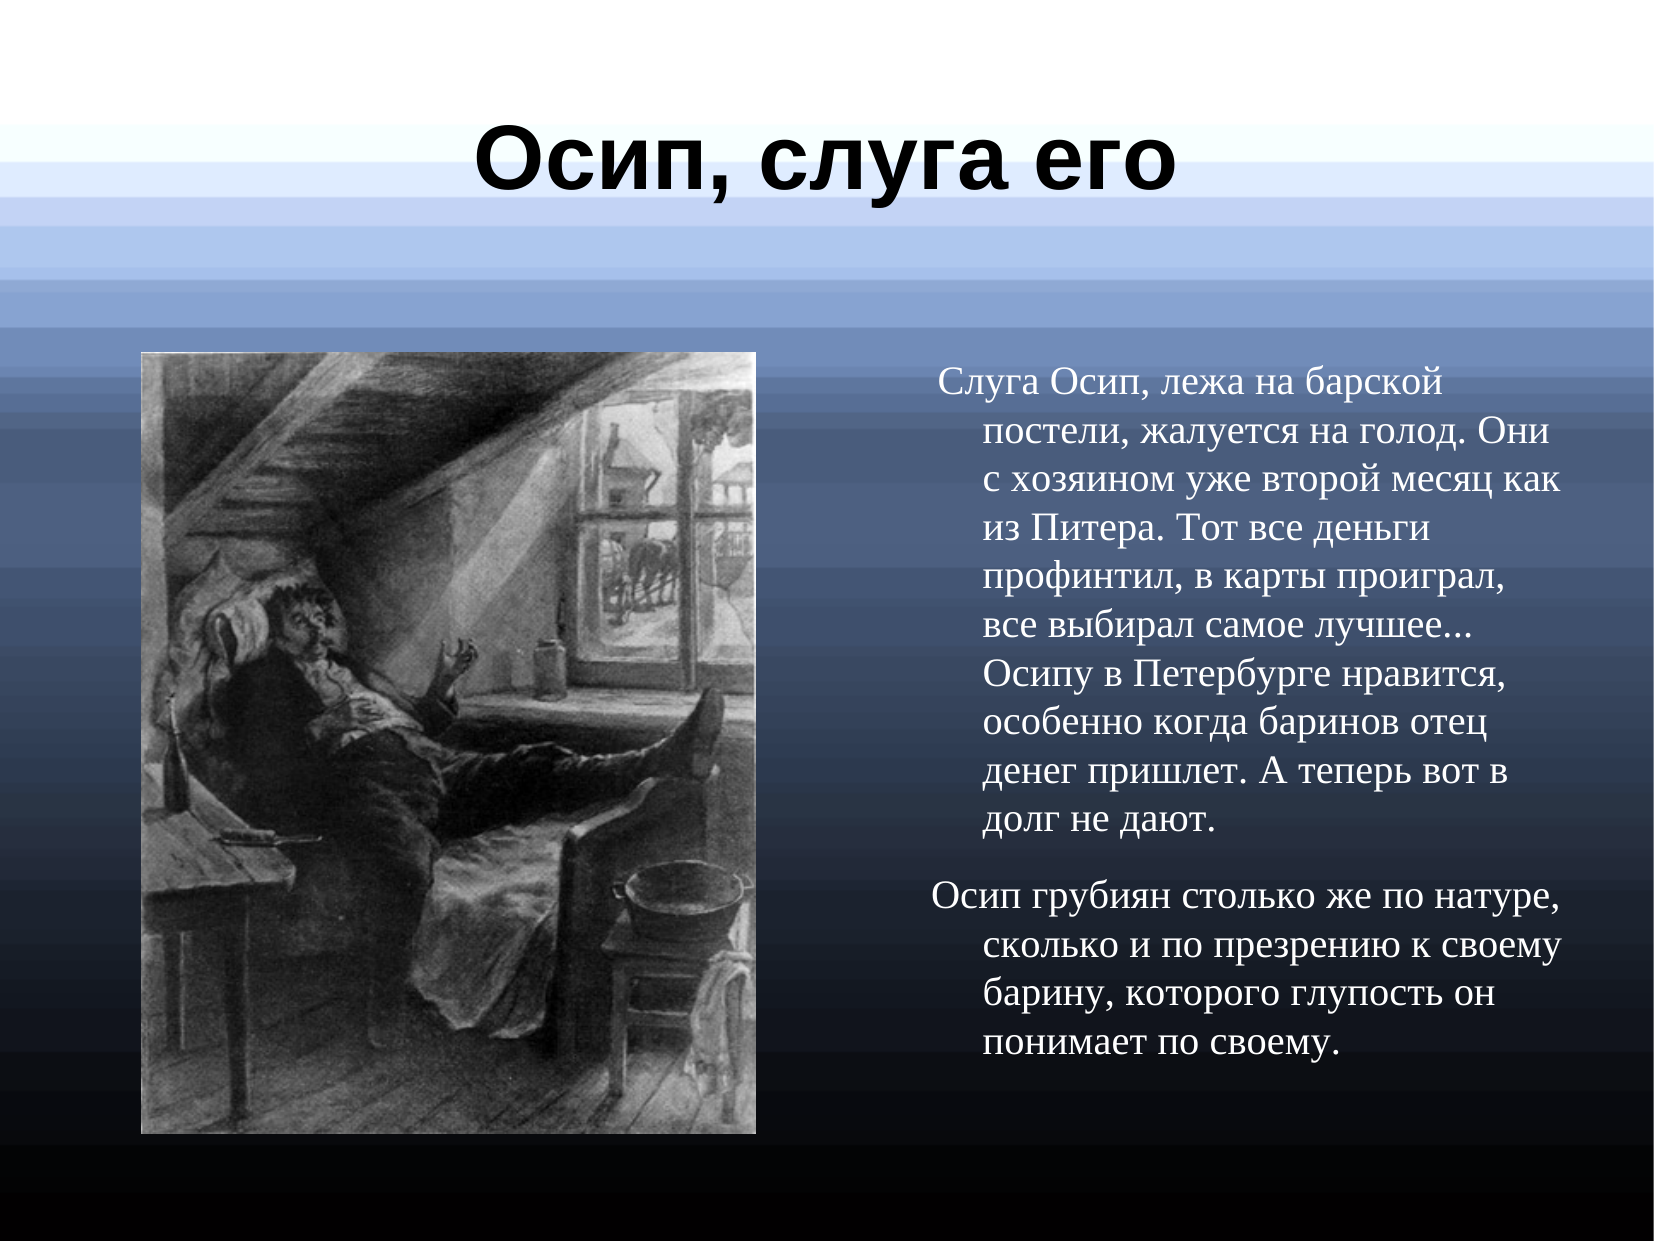

# Осип, слуга его
 Слуга Осип, лежа на барской постели, жалуется на голод. Они с хозяином уже второй месяц как из Питера. Тот все деньги профинтил, в карты проиграл, все выбирал самое лучшее... Осипу в Петербурге нравится, особенно когда баринов отец денег пришлет. А теперь вот в долг не дают.
Осип грубиян столько же по натуре, сколько и по презрению к своему барину, которого глупость он понимает по своему.